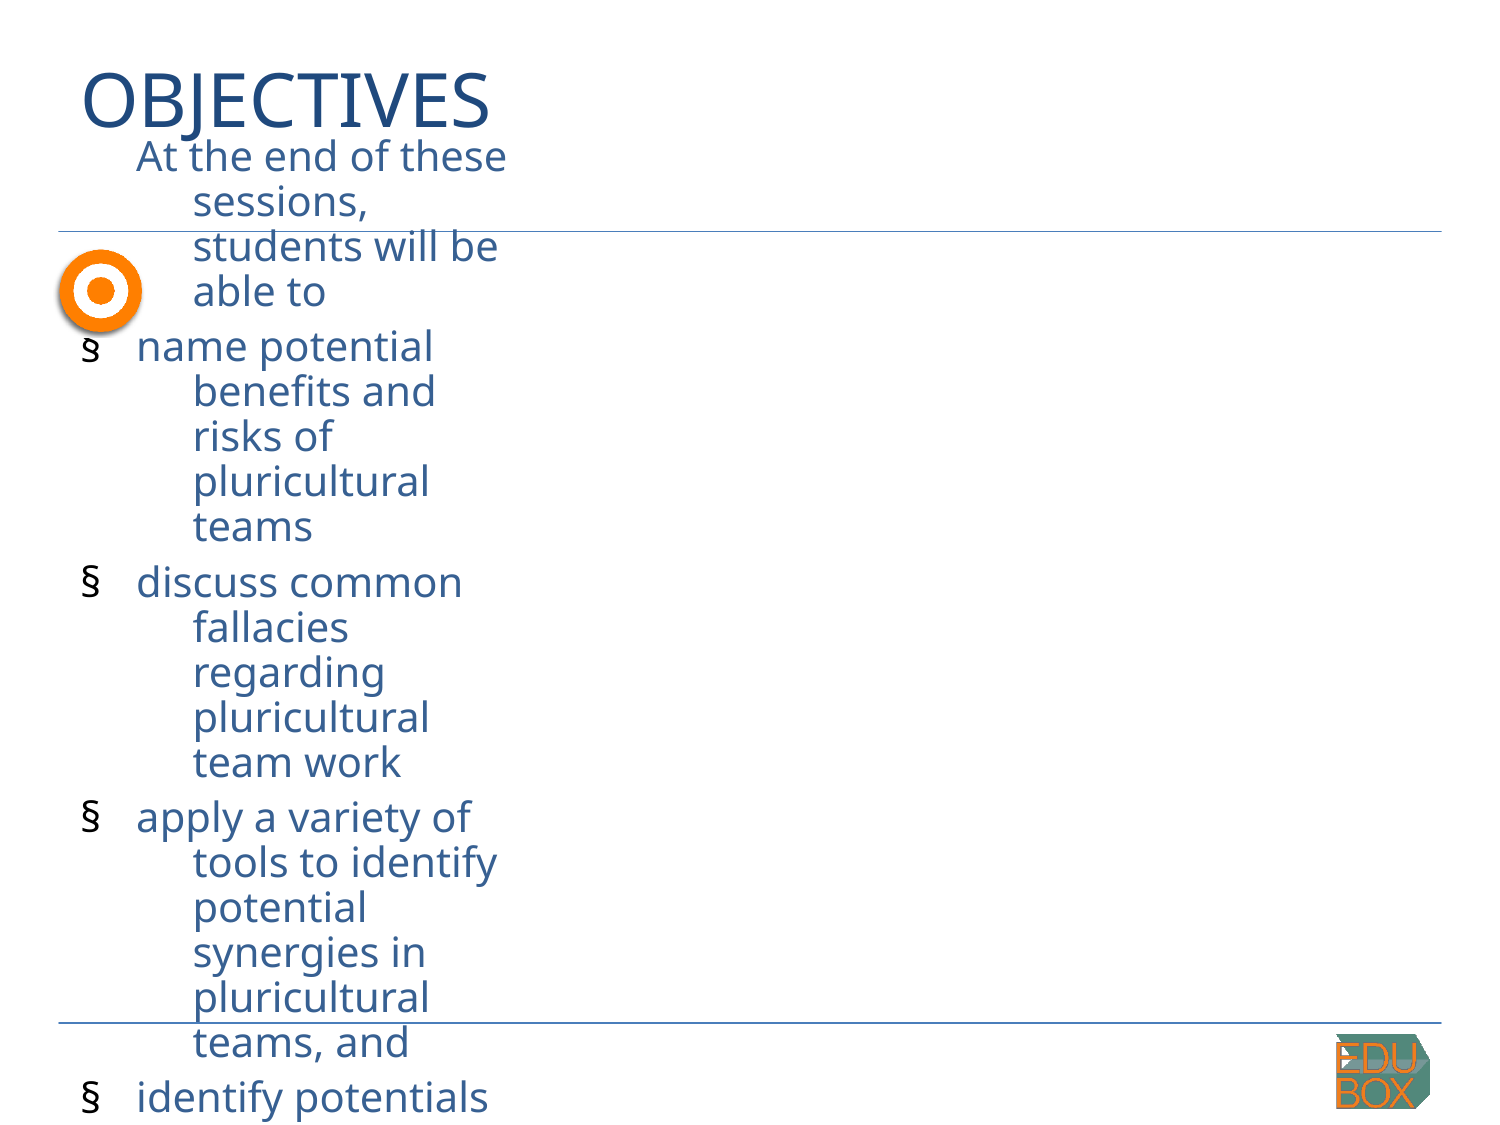

# OBJECTIVES
At the end of these sessions, students will be able to
name potential benefits and risks of pluricultural teams
discuss common fallacies regarding pluricultural team work
apply a variety of tools to identify potential synergies in pluricultural teams, and
identify potentials for synergies in case examples of different team constellations